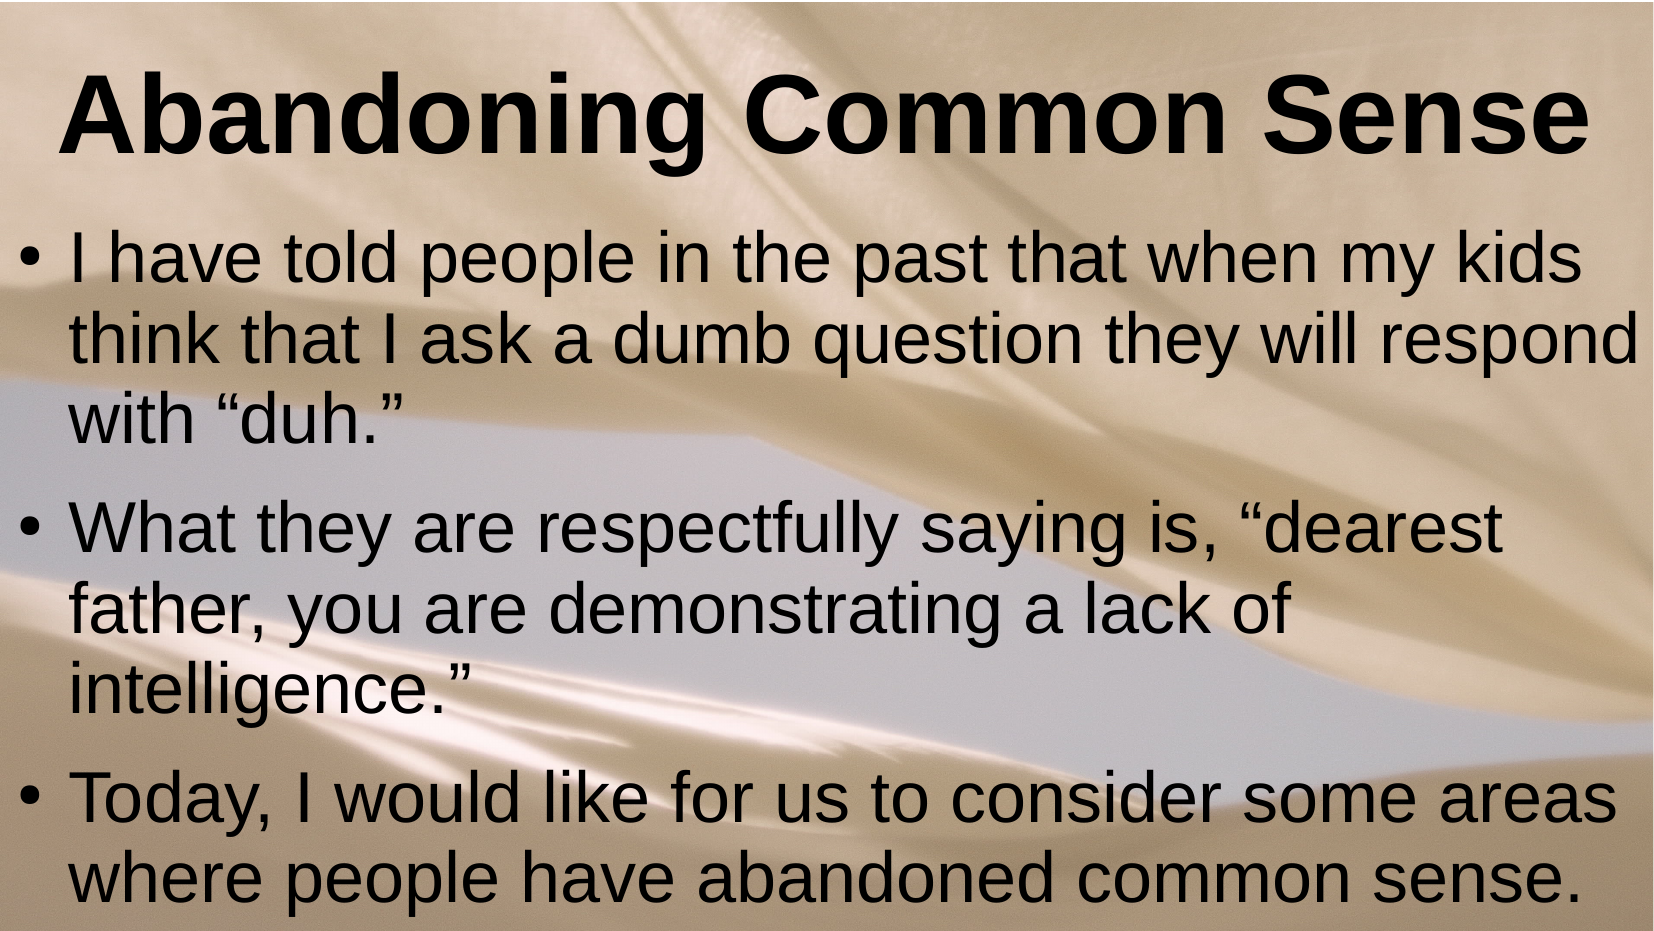

# Abandoning Common Sense
I have told people in the past that when my kids think that I ask a dumb question they will respond with “duh.”
What they are respectfully saying is, “dearest father, you are demonstrating a lack of intelligence.”
Today, I would like for us to consider some areas where people have abandoned common sense.